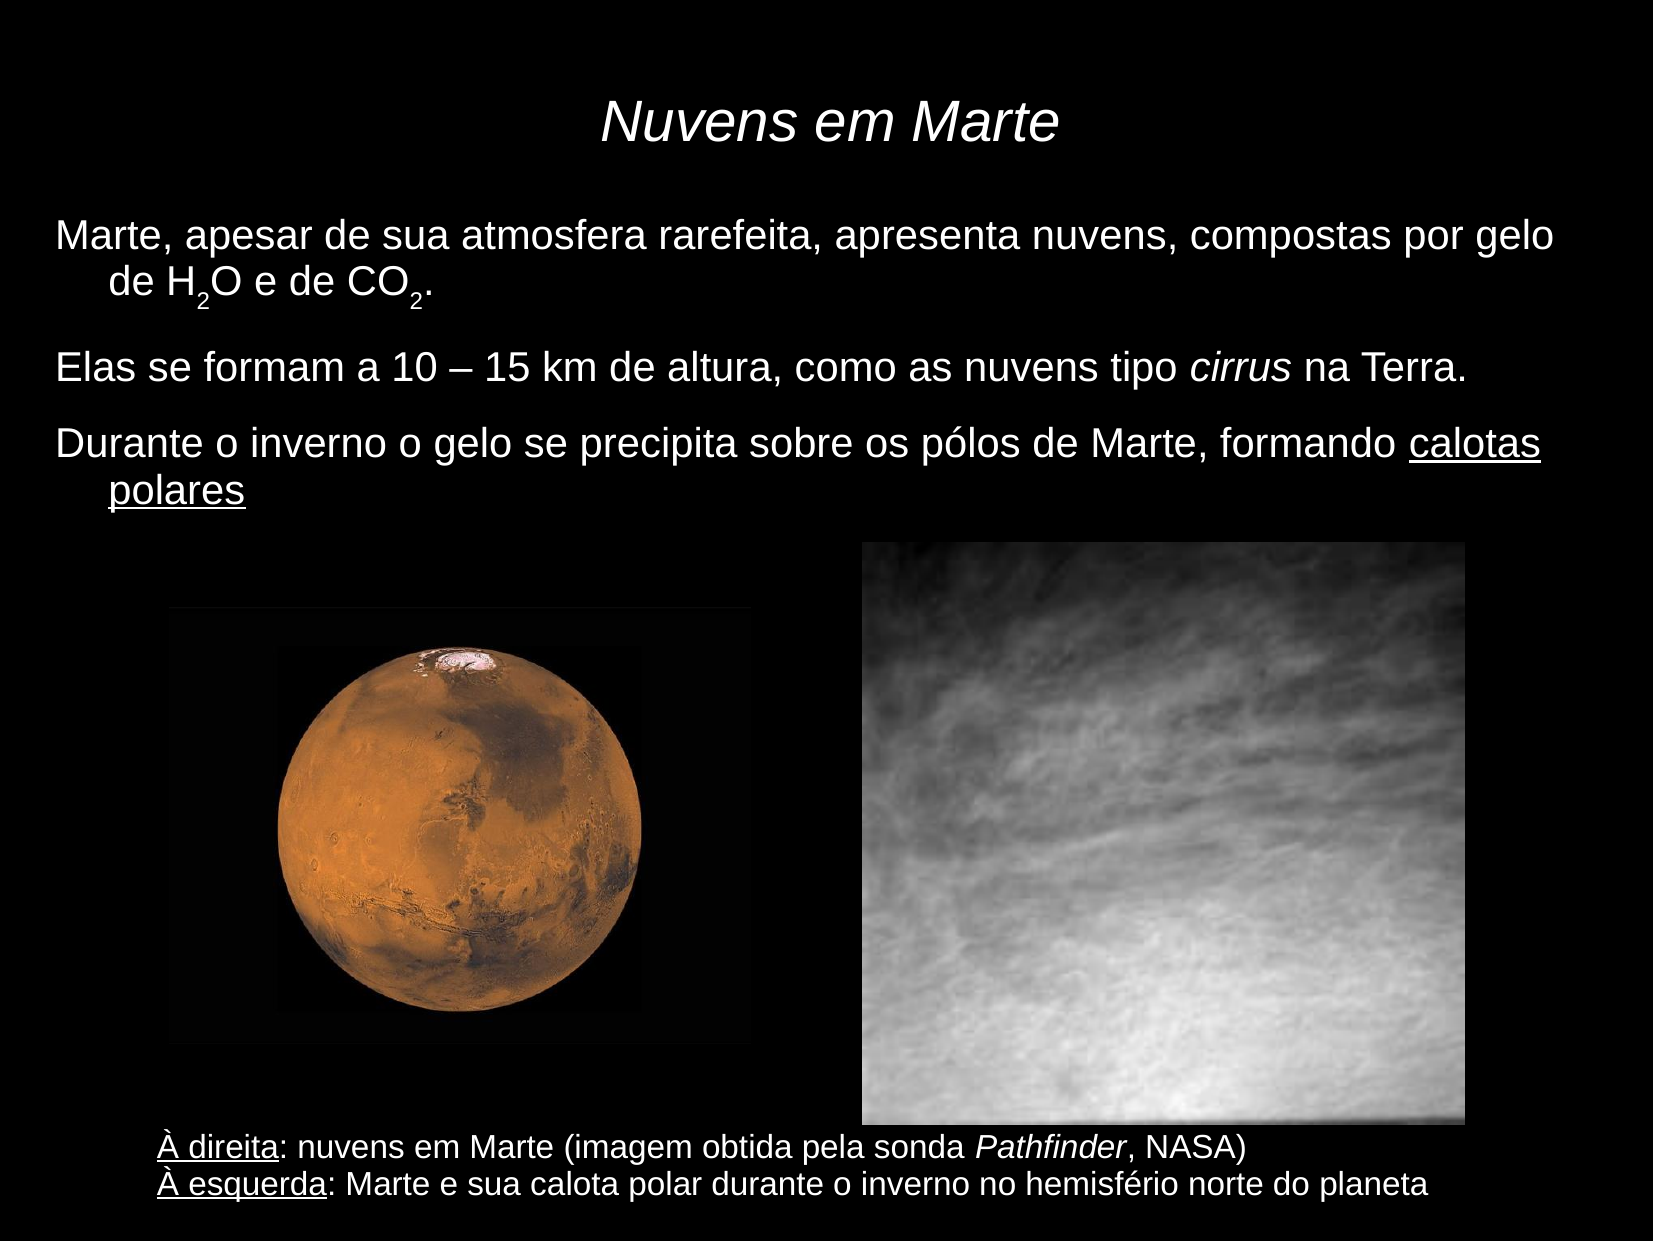

# Nuvens em Marte
Marte, apesar de sua atmosfera rarefeita, apresenta nuvens, compostas por gelo de H2O e de CO2.
Elas se formam a 10 – 15 km de altura, como as nuvens tipo cirrus na Terra.
Durante o inverno o gelo se precipita sobre os pólos de Marte, formando calotas polares
À direita: nuvens em Marte (imagem obtida pela sonda Pathfinder, NASA)
À esquerda: Marte e sua calota polar durante o inverno no hemisfério norte do planeta